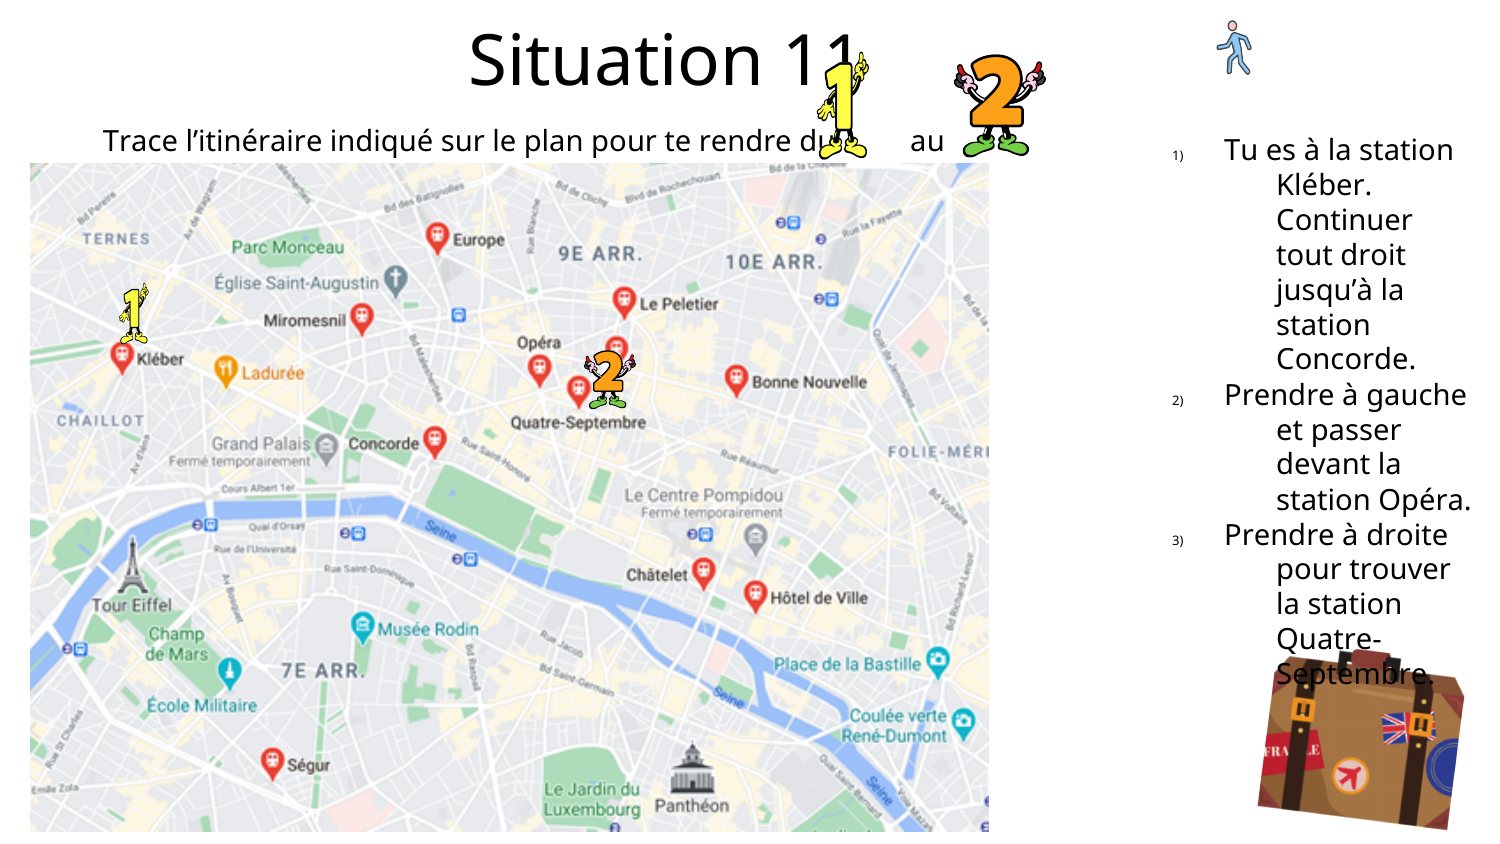

Situation 11
Trace l’itinéraire indiqué sur le plan pour te rendre du au
Tu es à la station Kléber. Continuer tout droit jusqu’à la station Concorde.
Prendre à gauche et passer devant la station Opéra.
Prendre à droite pour trouver la station Quatre-Septembre.
Placez votre plan ici, et positionnez ensuite les numéros 1 et 2 au bon endroit sur votre plan.